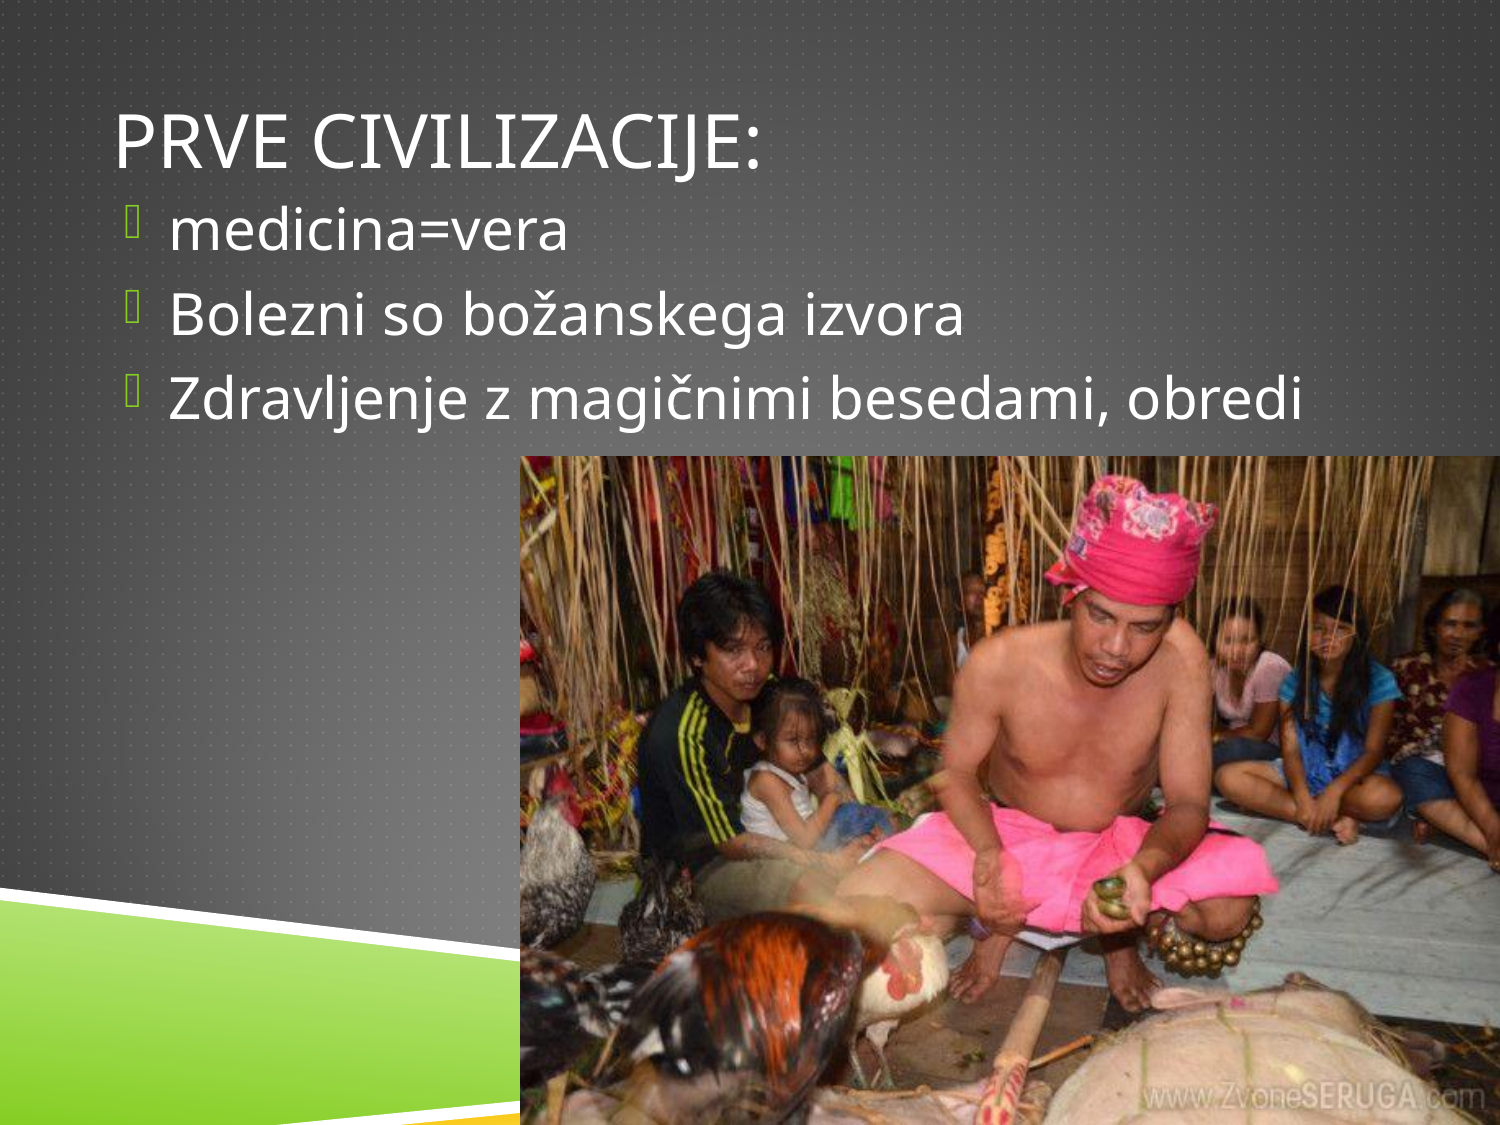

# Prve civilizacije:
medicina=vera
Bolezni so božanskega izvora
Zdravljenje z magičnimi besedami, obredi